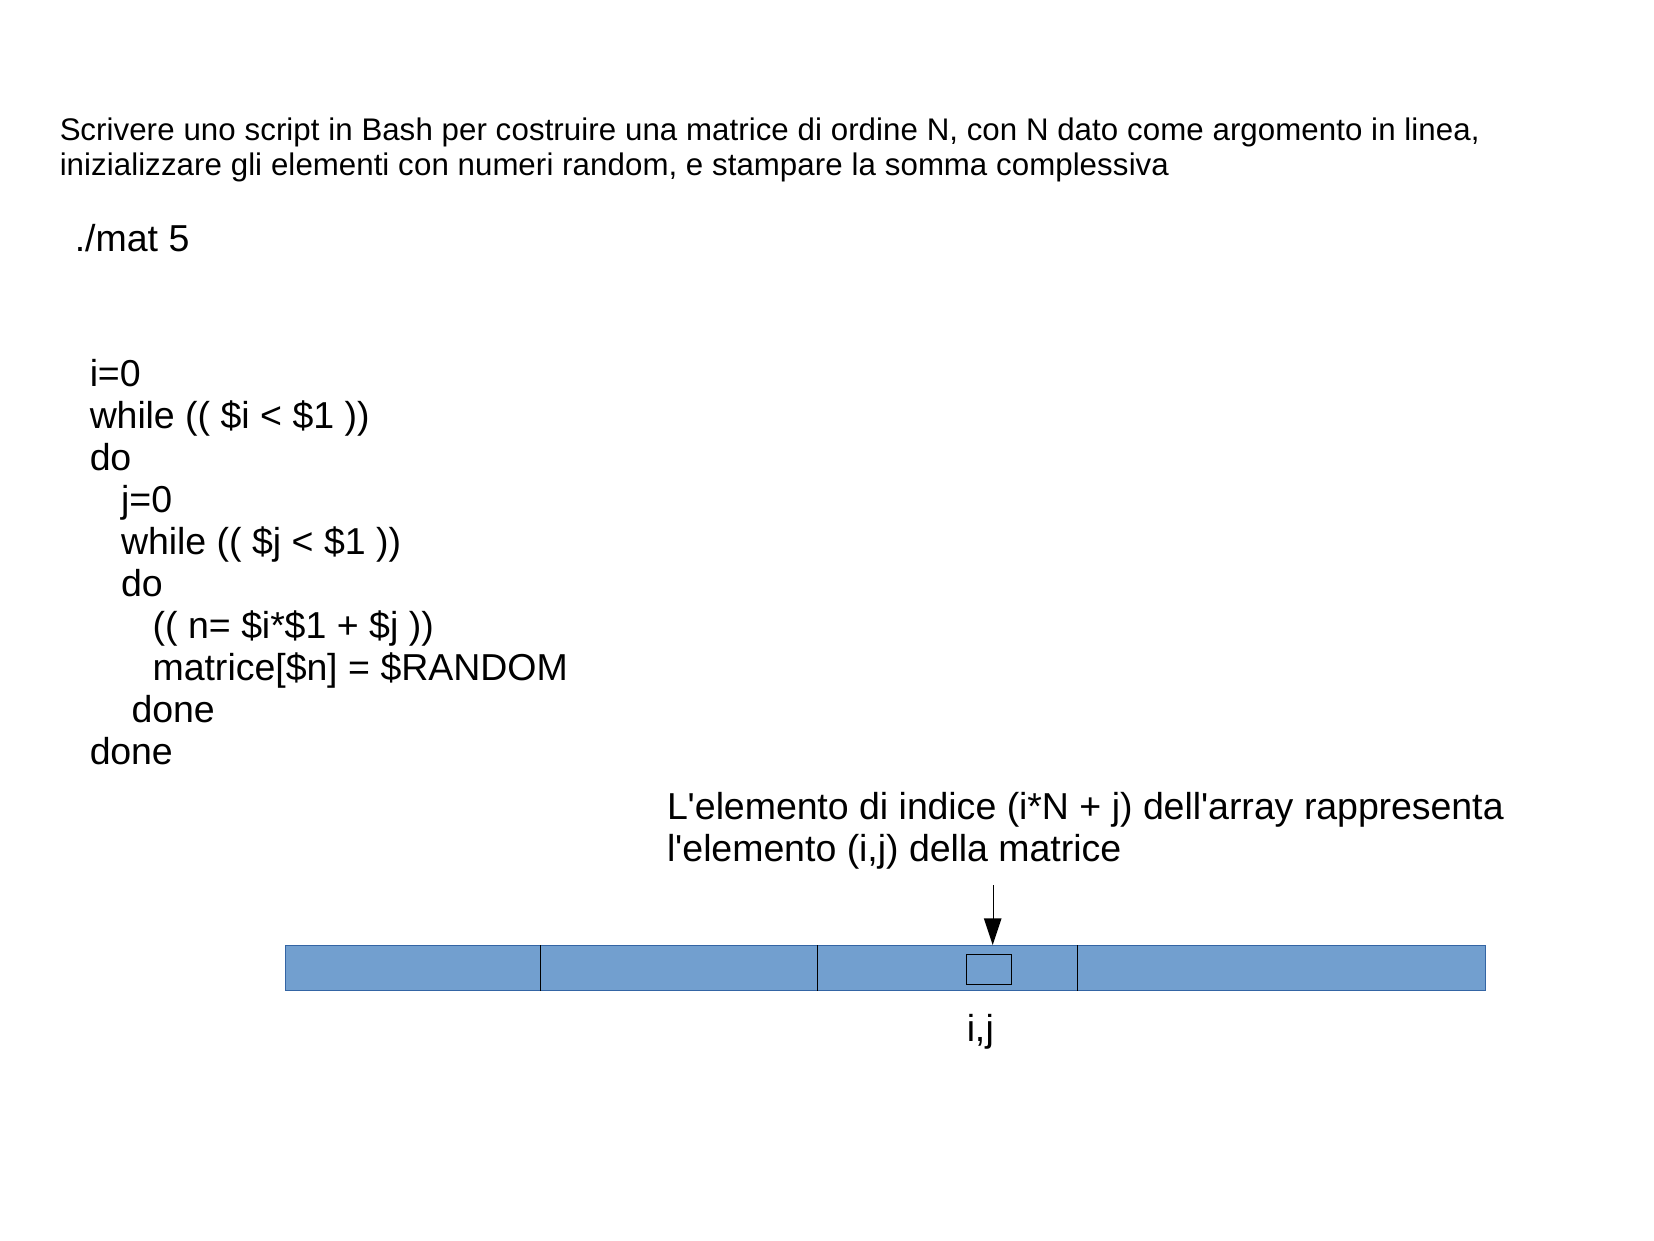

Scrivere uno script in Bash per costruire una matrice di ordine N, con N dato come argomento in linea, inizializzare gli elementi con numeri random, e stampare la somma complessiva
./mat 5
i=0
while (( $i < $1 ))
do
 j=0
 while (( $j < $1 ))
 do
 (( n= $i*$1 + $j ))
 matrice[$n] = $RANDOM
 done
done
L'elemento di indice (i*N + j) dell'array rappresenta l'elemento (i,j) della matrice
i,j